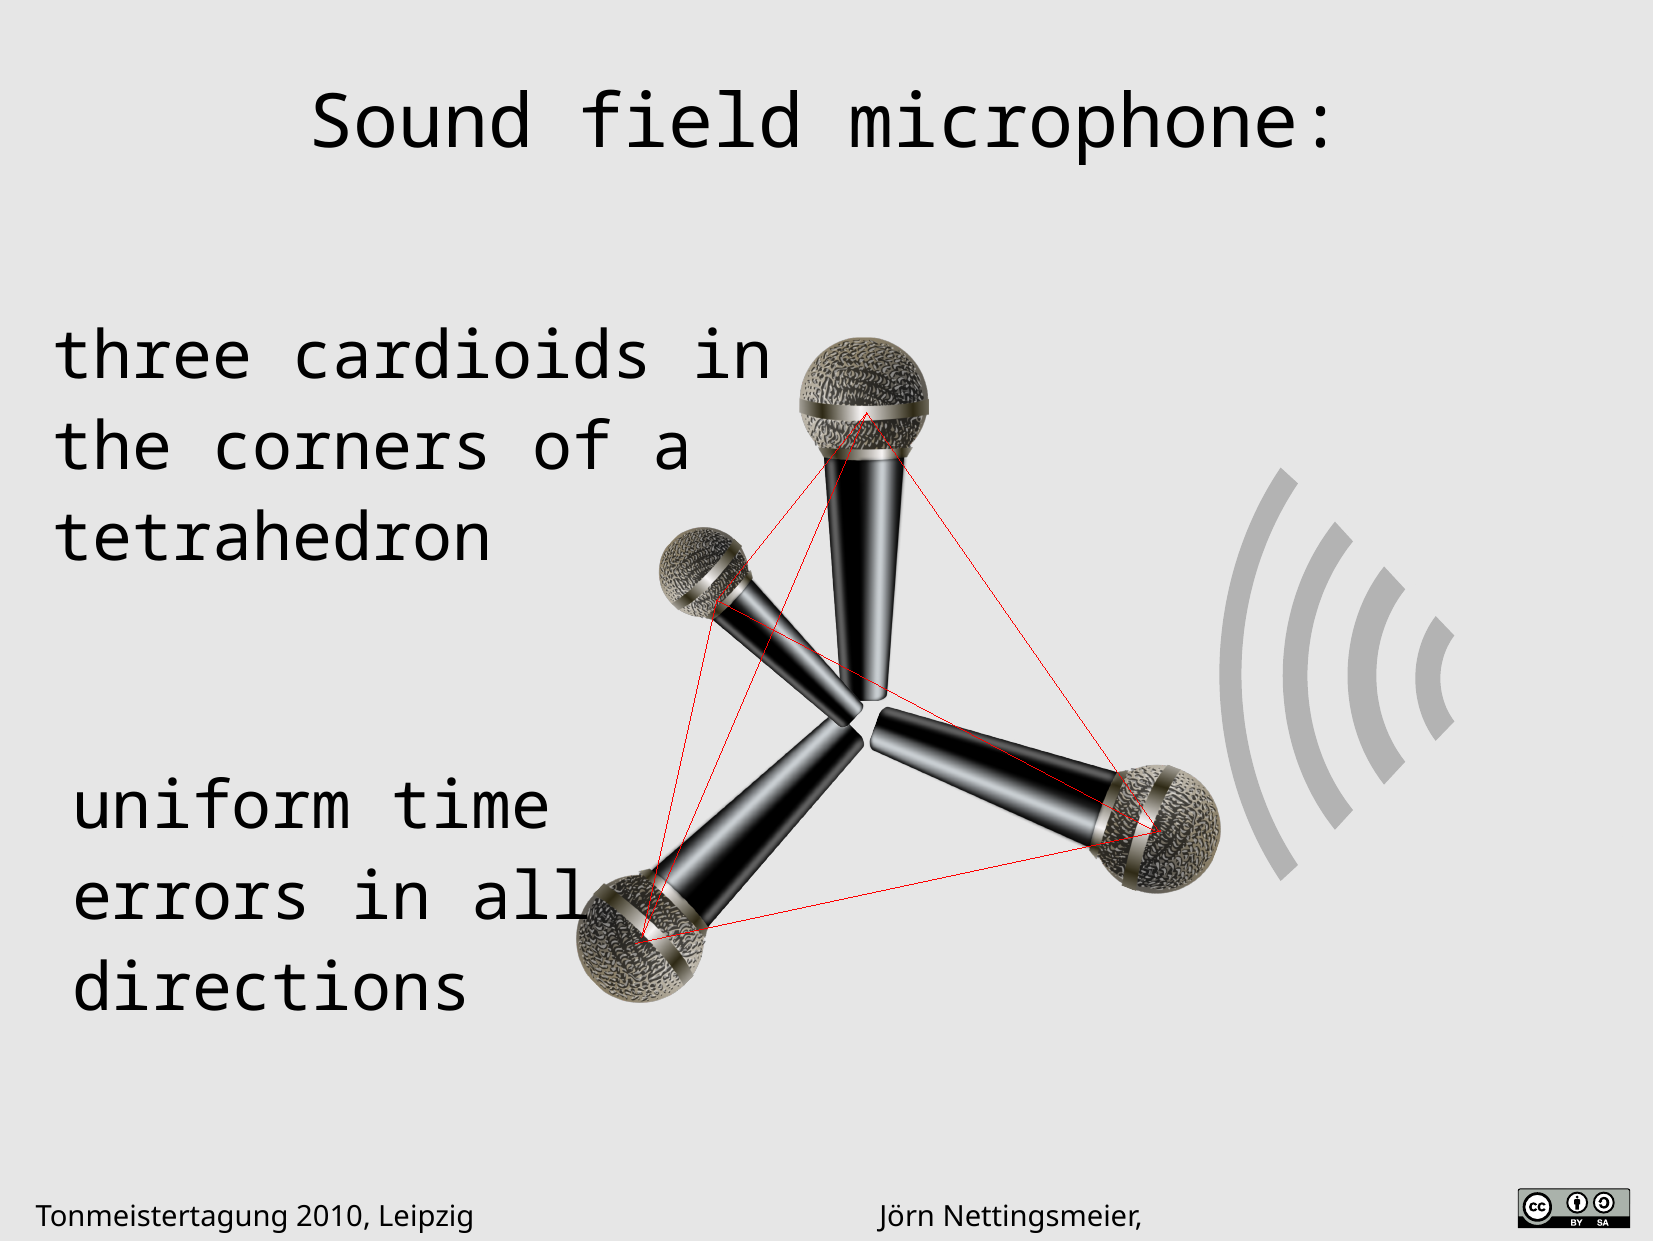

# Sound field microphone:
three cardioids in the corners of a tetrahedron
uniform time errors in all directions